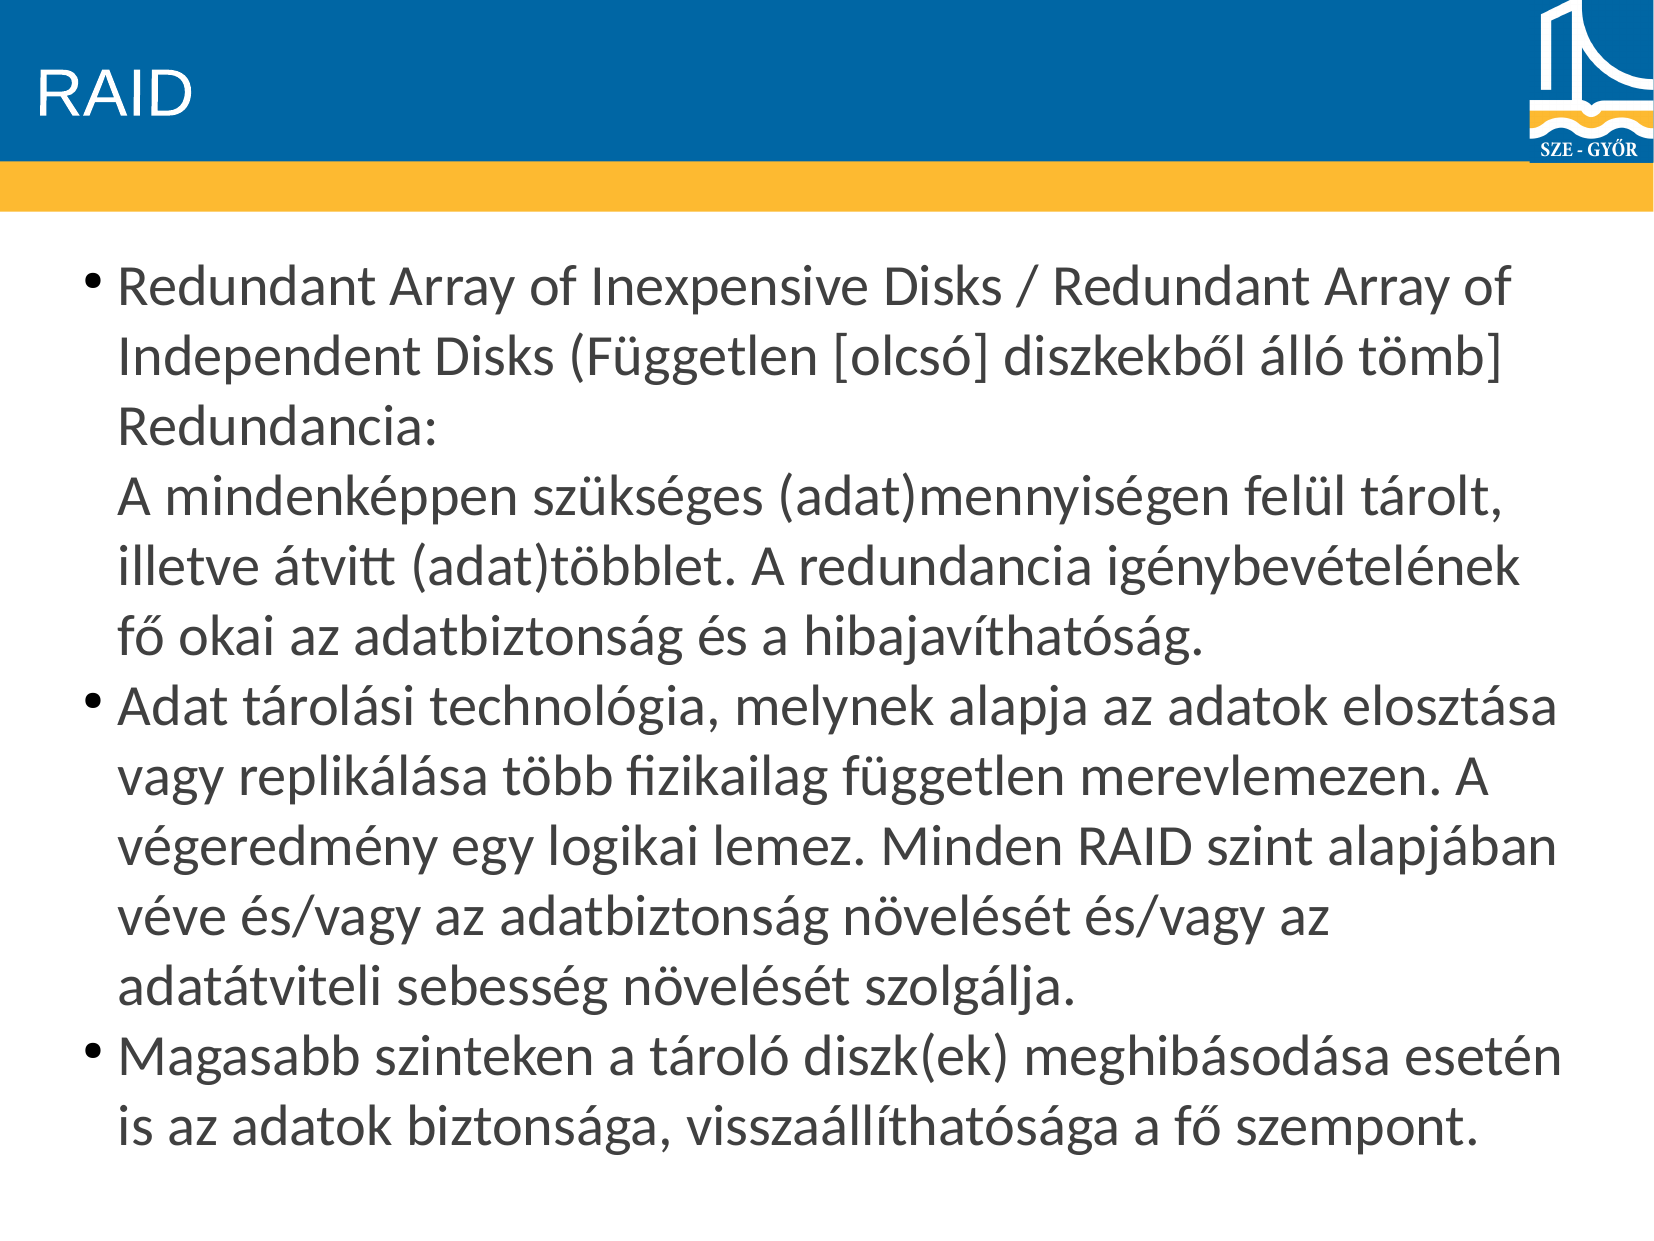

RAID
Redundant Array of Inexpensive Disks / Redundant Array of Independent Disks (Független [olcsó] diszkekből álló tömb]
Redundancia:
A mindenképpen szükséges (adat)mennyiségen felül tárolt, illetve átvitt (adat)többlet. A redundancia igénybevételének fő okai az adatbiztonság és a hibajavíthatóság.
Adat tárolási technológia, melynek alapja az adatok elosztása vagy replikálása több fizikailag független merevlemezen. A végeredmény egy logikai lemez. Minden RAID szint alapjában véve és/vagy az adatbiztonság növelését és/vagy az adatátviteli sebesség növelését szolgálja.
Magasabb szinteken a tároló diszk(ek) meghibásodása esetén is az adatok biztonsága, visszaállíthatósága a fő szempont.